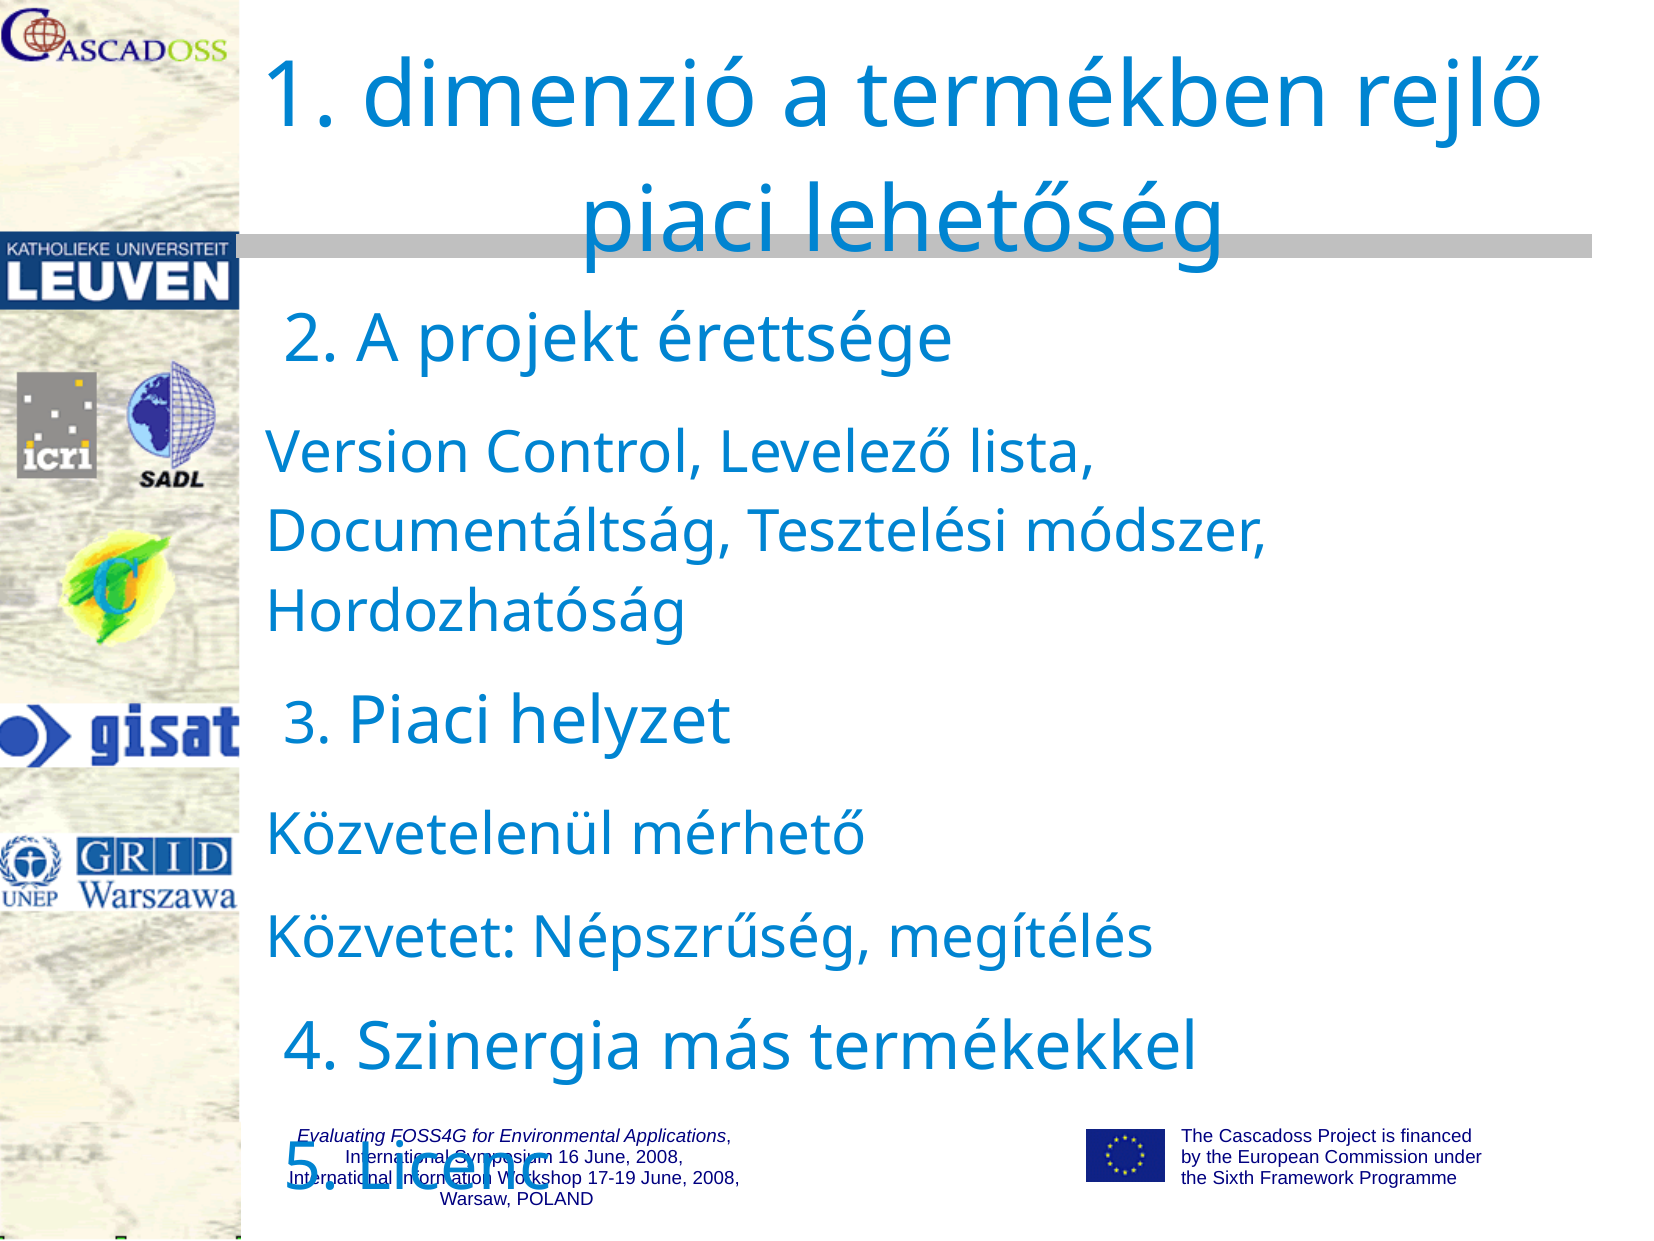

# 1. dimenzió a termékben rejlő piaci lehetőség
2. A projekt érettsége
Version Control, Levelező lista, Documentáltság, Tesztelési módszer, Hordozhatóság
3. Piaci helyzet
Közvetelenül mérhető
Közvetet: Népszrűség, megítélés
4. Szinergia más termékekkel
5. Licenc
Standard/non-standard, restrictions